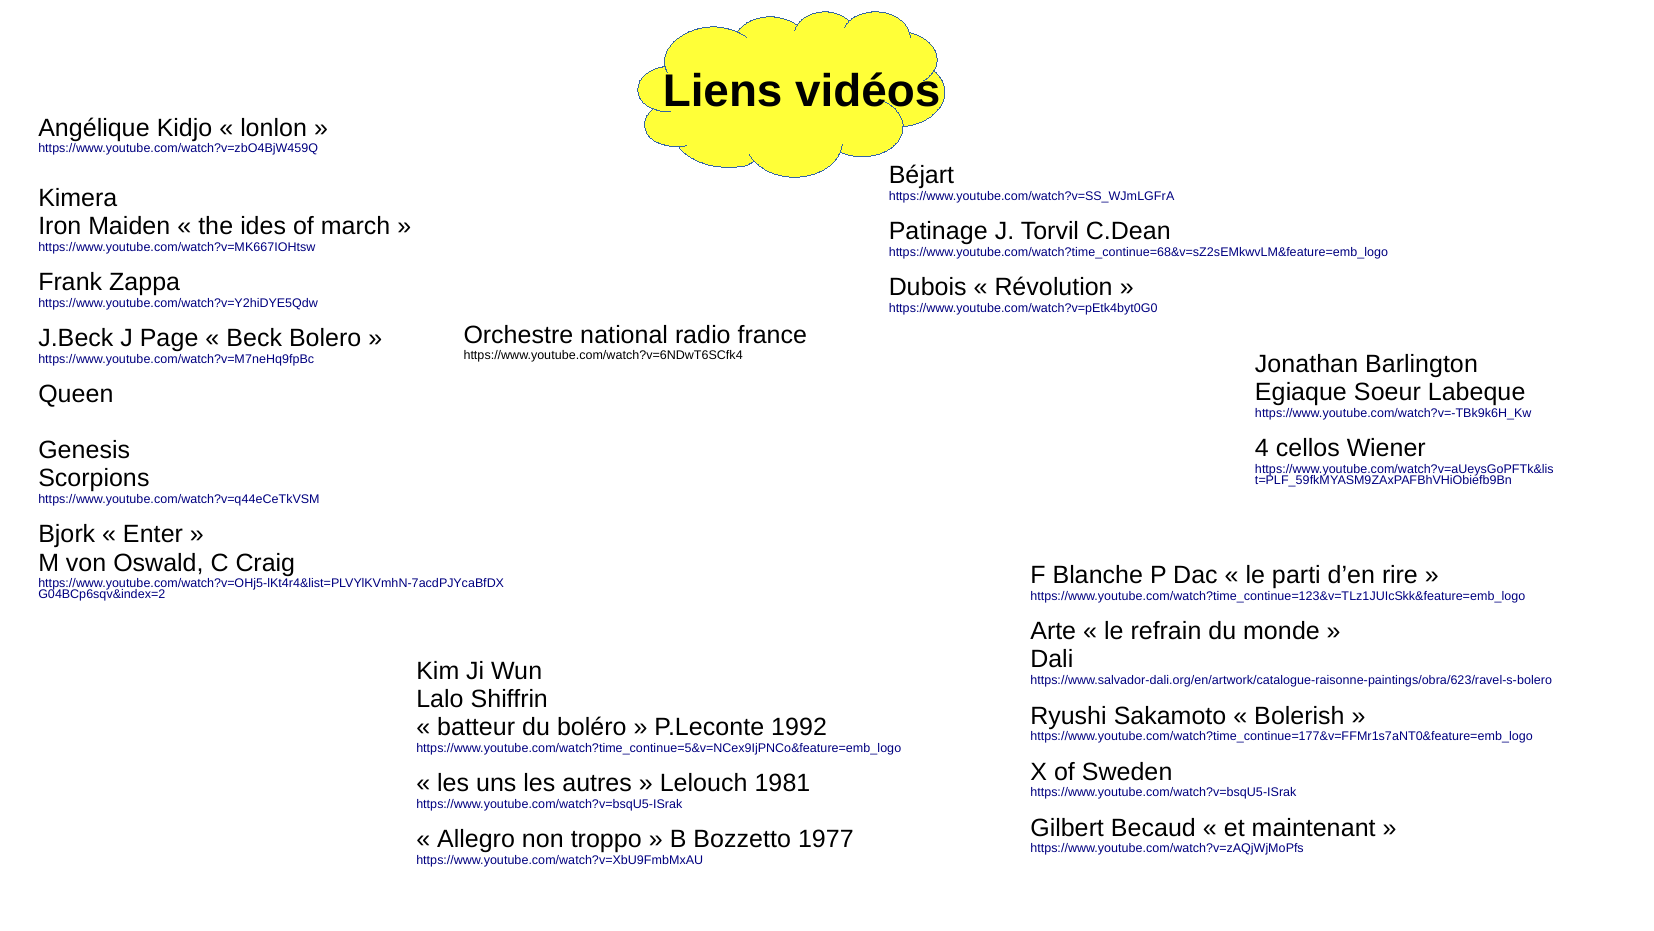

Liens vidéos
Angélique Kidjo « lonlon »
https://www.youtube.com/watch?v=zbO4BjW459Q
Kimera
Iron Maiden « the ides of march »
https://www.youtube.com/watch?v=MK667IOHtsw
Frank Zappa
https://www.youtube.com/watch?v=Y2hiDYE5Qdw
J.Beck J Page « Beck Bolero »
https://www.youtube.com/watch?v=M7neHq9fpBc
Queen
Genesis
Scorpions
https://www.youtube.com/watch?v=q44eCeTkVSM
Bjork « Enter »
M von Oswald, C Craig
https://www.youtube.com/watch?v=OHj5-lKt4r4&list=PLVYlKVmhN-7acdPJYcaBfDXG04BCp6sqv&index=2
Béjart
https://www.youtube.com/watch?v=SS_WJmLGFrA
Patinage J. Torvil C.Dean
https://www.youtube.com/watch?time_continue=68&v=sZ2sEMkwvLM&feature=emb_logo
Dubois « Révolution »
https://www.youtube.com/watch?v=pEtk4byt0G0
Orchestre national radio france
https://www.youtube.com/watch?v=6NDwT6SCfk4
Jonathan Barlington
Egiaque Soeur Labeque
https://www.youtube.com/watch?v=-TBk9k6H_Kw
4 cellos Wiener
https://www.youtube.com/watch?v=aUeysGoPFTk&list=PLF_59fkMYASM9ZAxPAFBhVHiObiefb9Bn
F Blanche P Dac « le parti d’en rire »
https://www.youtube.com/watch?time_continue=123&v=TLz1JUIcSkk&feature=emb_logo
Arte « le refrain du monde »
Dali
https://www.salvador-dali.org/en/artwork/catalogue-raisonne-paintings/obra/623/ravel-s-bolero
Ryushi Sakamoto « Bolerish »
https://www.youtube.com/watch?time_continue=177&v=FFMr1s7aNT0&feature=emb_logo
X of Sweden
https://www.youtube.com/watch?v=bsqU5-ISrak
Gilbert Becaud « et maintenant »
https://www.youtube.com/watch?v=zAQjWjMoPfs
Kim Ji Wun
Lalo Shiffrin
« batteur du boléro » P.Leconte 1992
https://www.youtube.com/watch?time_continue=5&v=NCex9IjPNCo&feature=emb_logo
« les uns les autres » Lelouch 1981
https://www.youtube.com/watch?v=bsqU5-ISrak
« Allegro non troppo » B Bozzetto 1977
https://www.youtube.com/watch?v=XbU9FmbMxAU